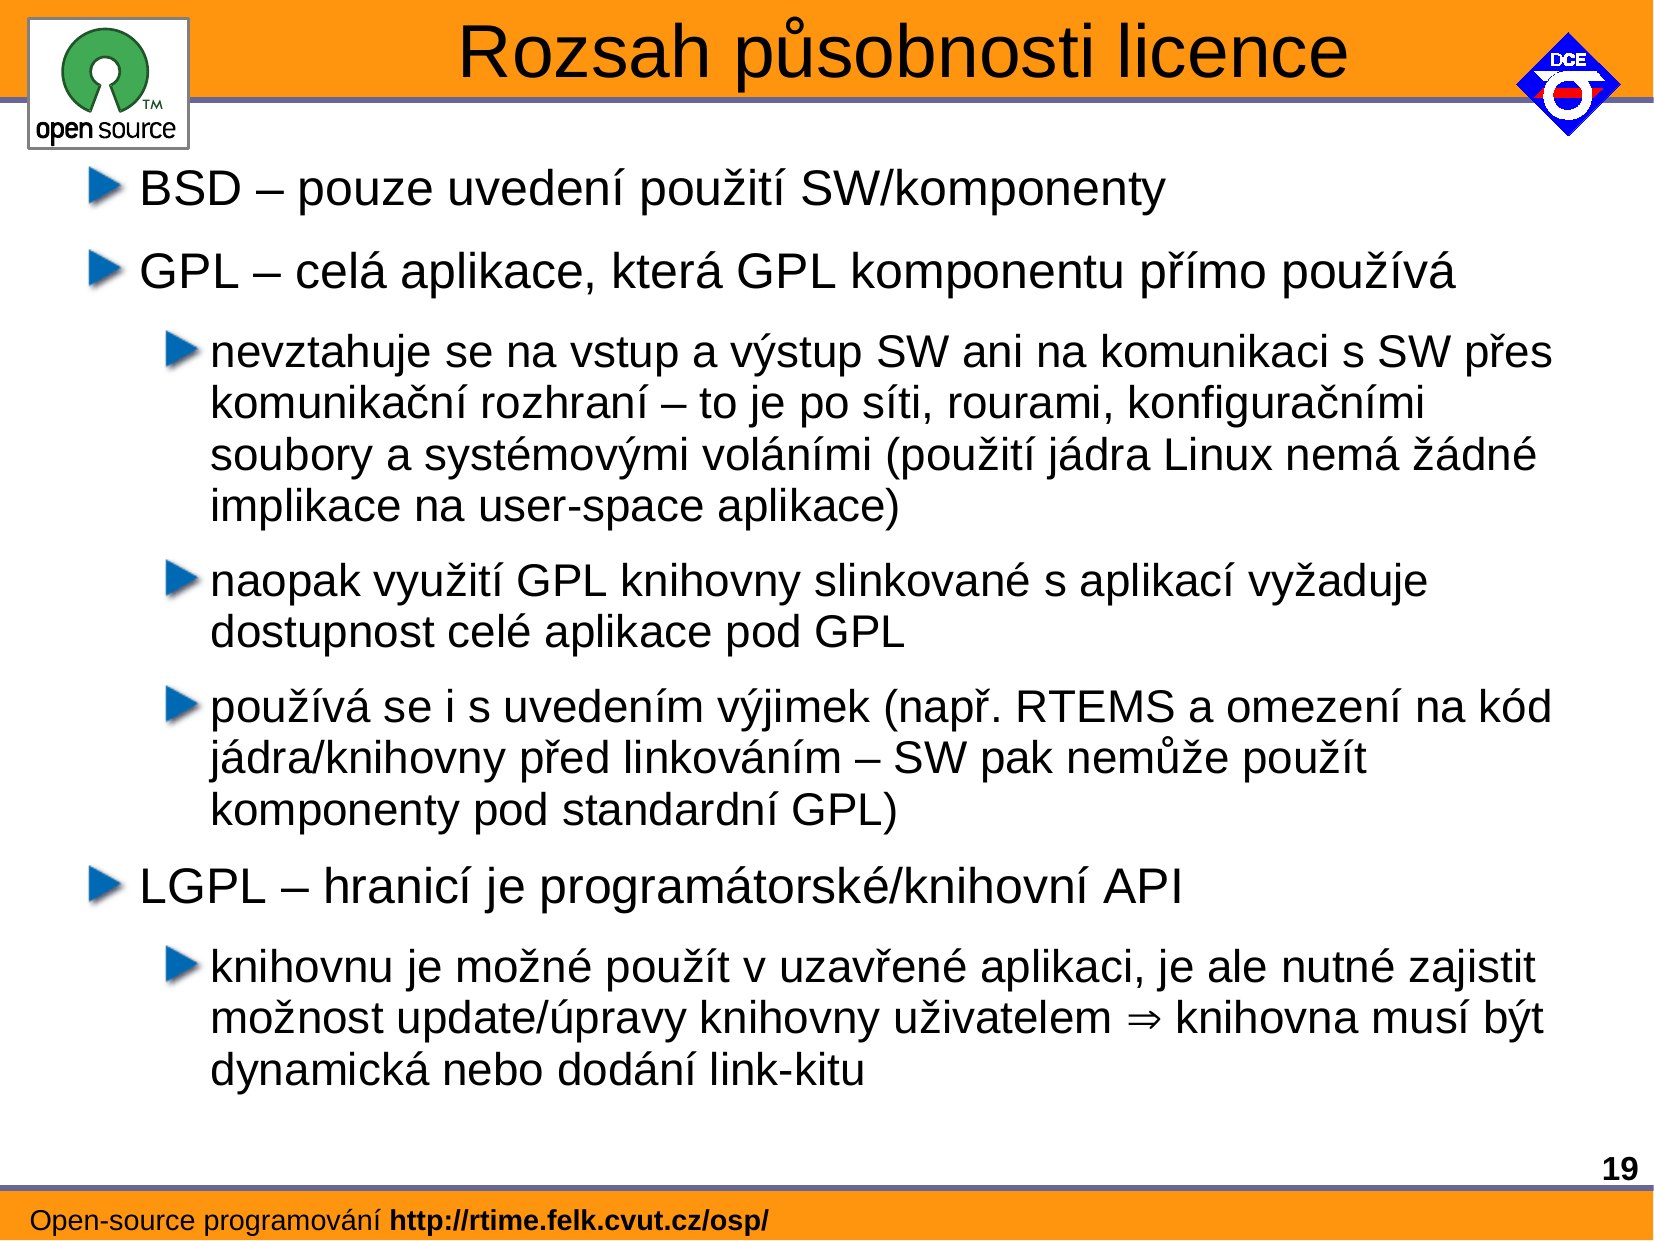

# Rozsah působnosti licence
BSD – pouze uvedení použití SW/komponenty
GPL – celá aplikace, která GPL komponentu přímo používá
nevztahuje se na vstup a výstup SW ani na komunikaci s SW přes komunikační rozhraní – to je po síti, rourami, konfiguračními soubory a systémovými voláními (použití jádra Linux nemá žádné implikace na user-space aplikace)
naopak využití GPL knihovny slinkované s aplikací vyžaduje dostupnost celé aplikace pod GPL
používá se i s uvedením výjimek (např. RTEMS a omezení na kód jádra/knihovny před linkováním – SW pak nemůže použít komponenty pod standardní GPL)
LGPL – hranicí je programátorské/knihovní API
knihovnu je možné použít v uzavřené aplikaci, je ale nutné zajistit možnost update/úpravy knihovny uživatelem ⇒ knihovna musí být dynamická nebo dodání link-kitu